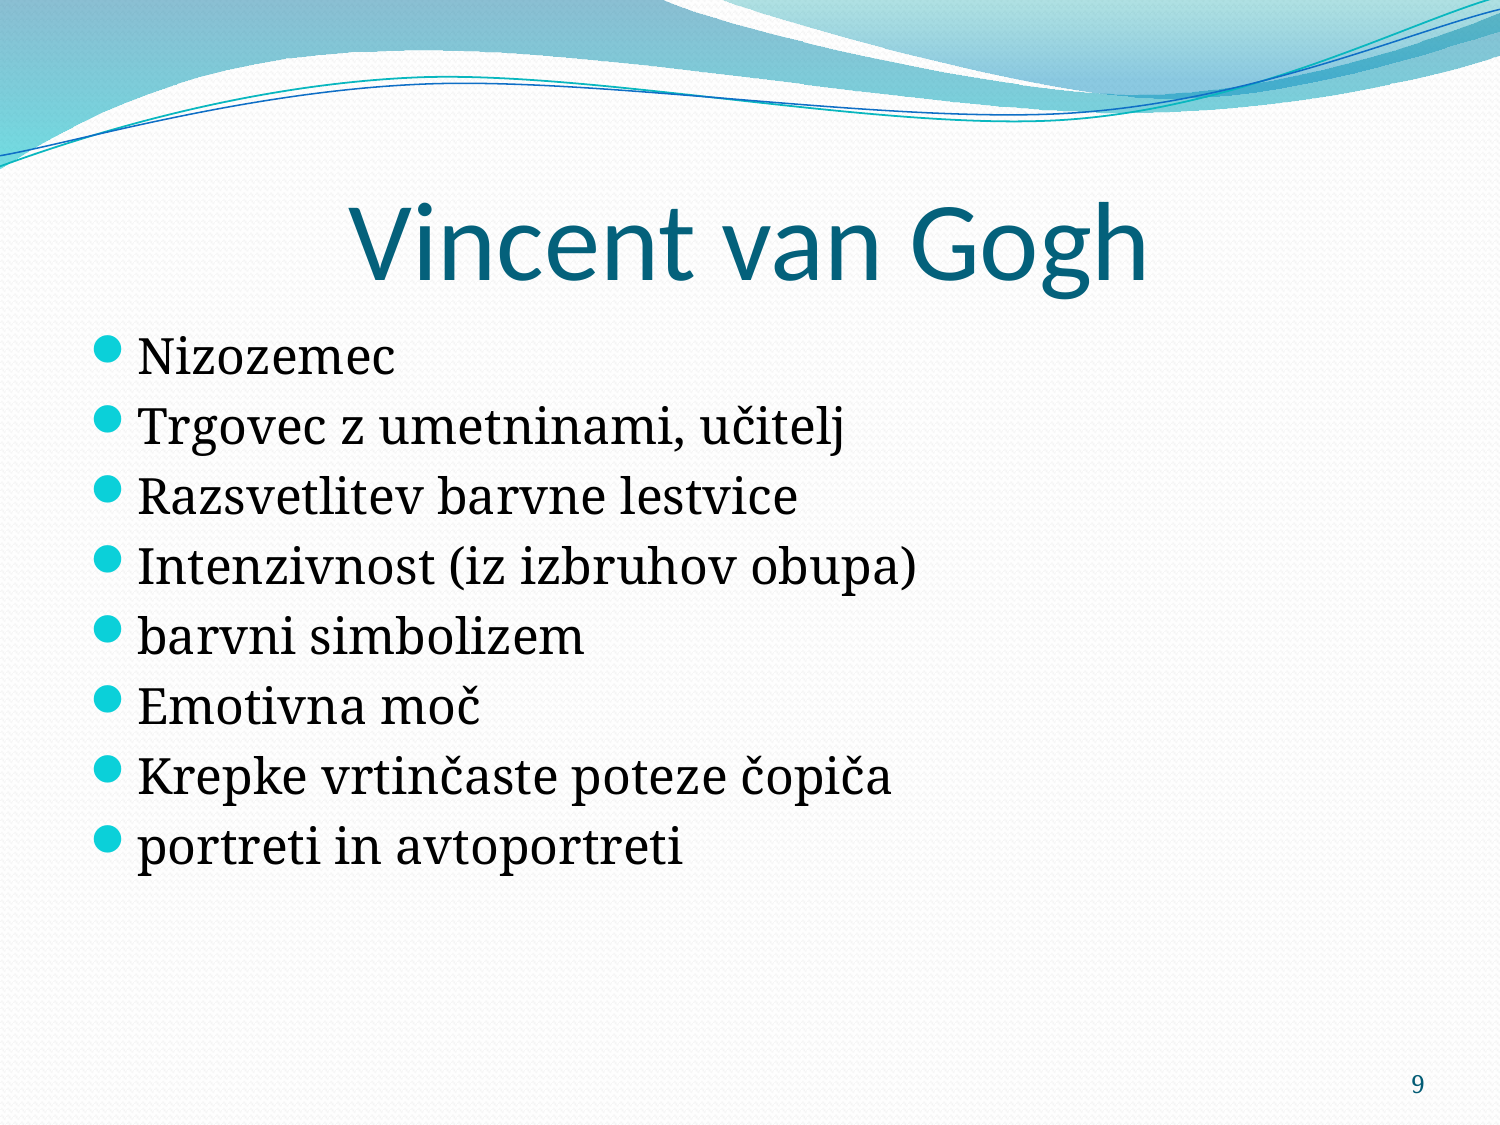

# Vincent van Gogh
Nizozemec
Trgovec z umetninami, učitelj
Razsvetlitev barvne lestvice
Intenzivnost (iz izbruhov obupa)
barvni simbolizem
Emotivna moč
Krepke vrtinčaste poteze čopiča
portreti in avtoportreti